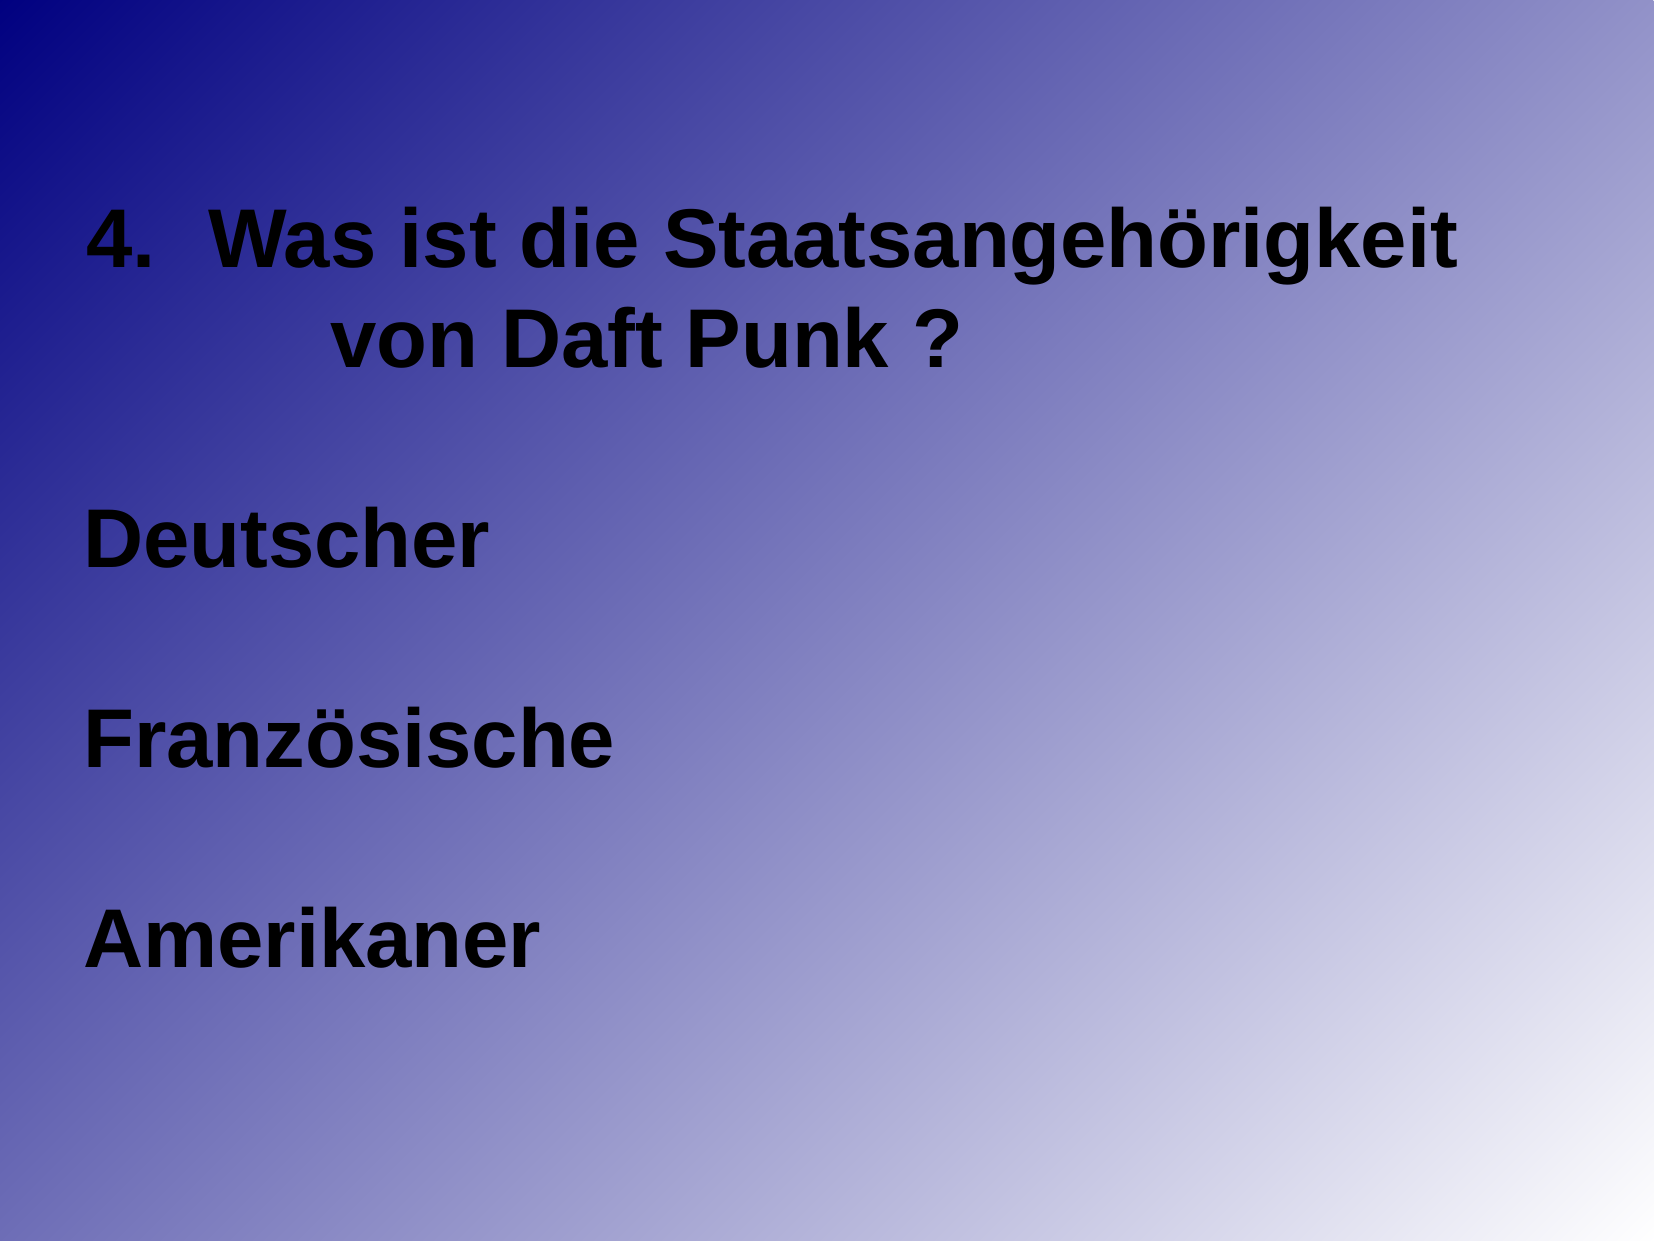

Was ist die Staatsangehörigkeit von Daft Punk ?
Deutscher
Französische
Amerikaner